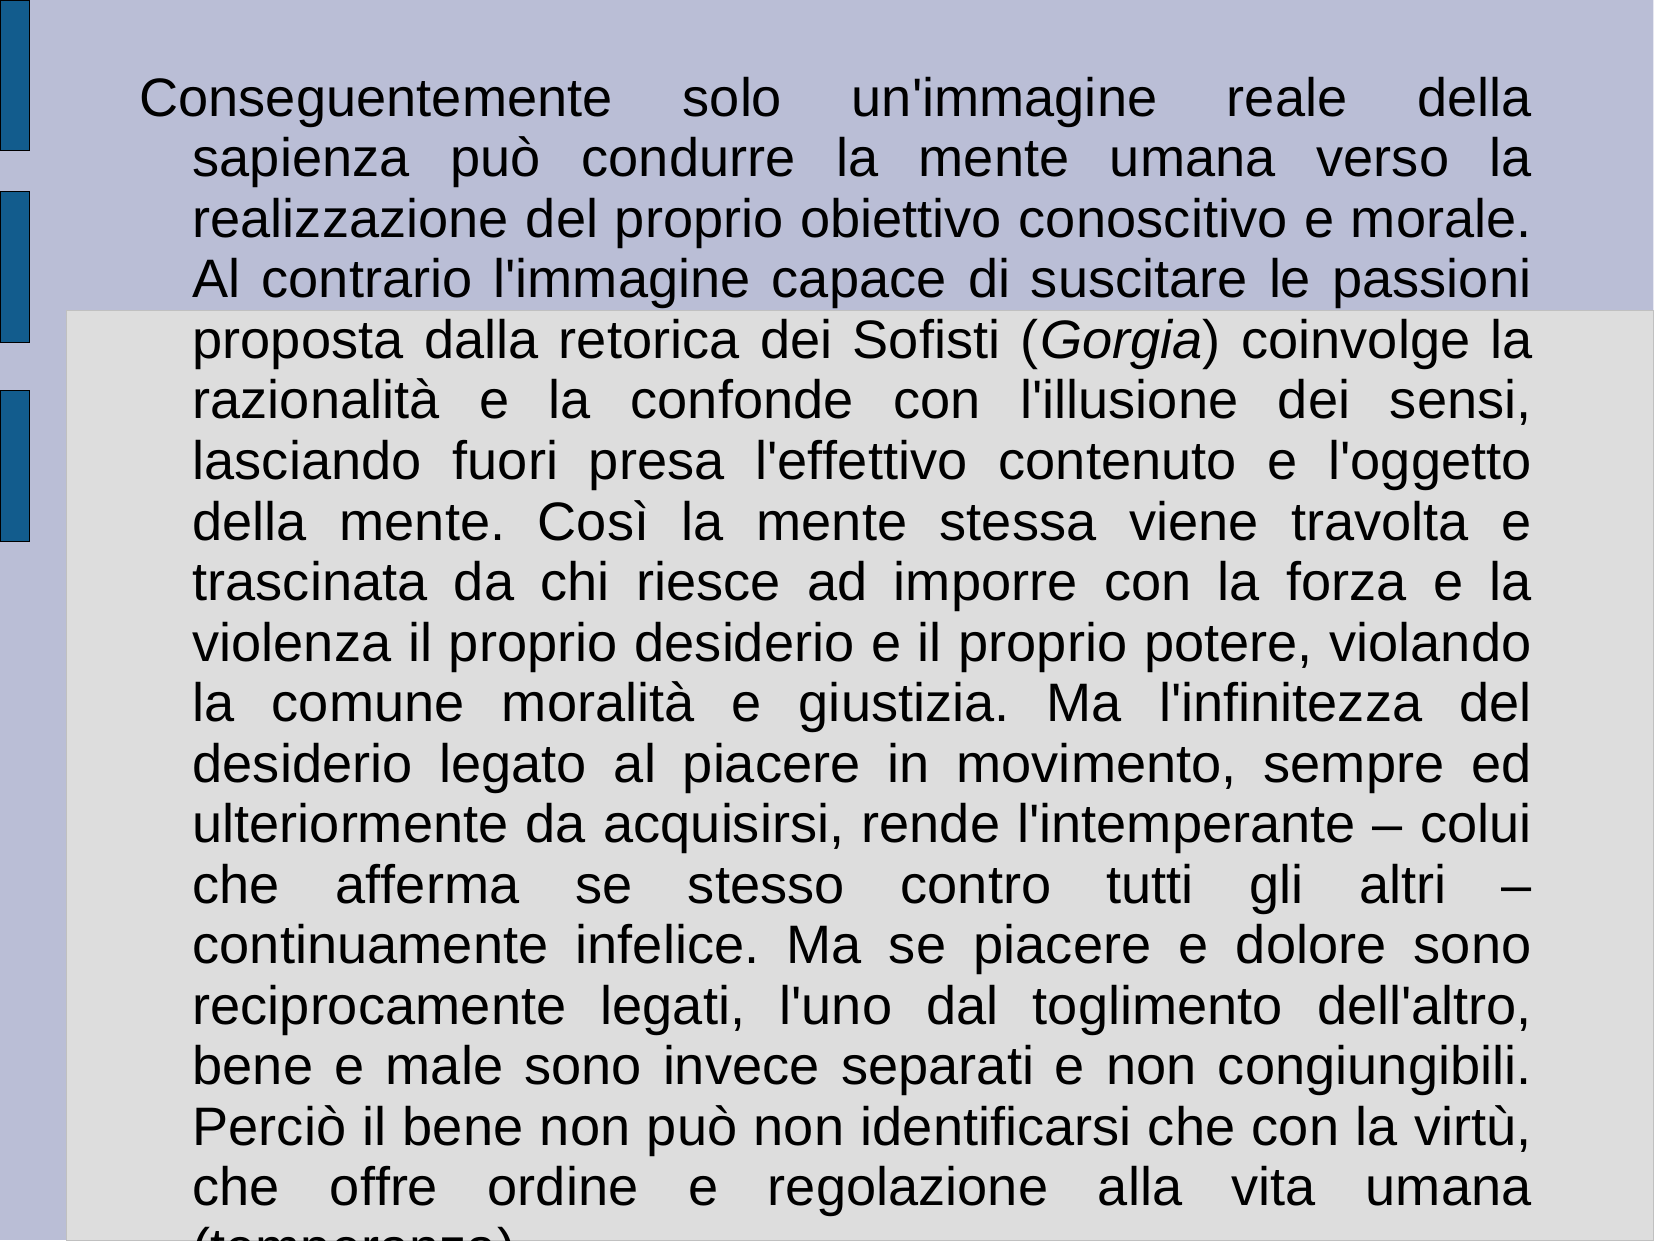

Conseguentemente solo un'immagine reale della sapienza può condurre la mente umana verso la realizzazione del proprio obiettivo conoscitivo e morale. Al contrario l'immagine capace di suscitare le passioni proposta dalla retorica dei Sofisti (Gorgia) coinvolge la razionalità e la confonde con l'illusione dei sensi, lasciando fuori presa l'effettivo contenuto e l'oggetto della mente. Così la mente stessa viene travolta e trascinata da chi riesce ad imporre con la forza e la violenza il proprio desiderio e il proprio potere, violando la comune moralità e giustizia. Ma l'infinitezza del desiderio legato al piacere in movimento, sempre ed ulteriormente da acquisirsi, rende l'intemperante – colui che afferma se stesso contro tutti gli altri – continuamente infelice. Ma se piacere e dolore sono reciprocamente legati, l'uno dal toglimento dell'altro, bene e male sono invece separati e non congiungibili. Perciò il bene non può non identificarsi che con la virtù, che offre ordine e regolazione alla vita umana (temperanza).
#